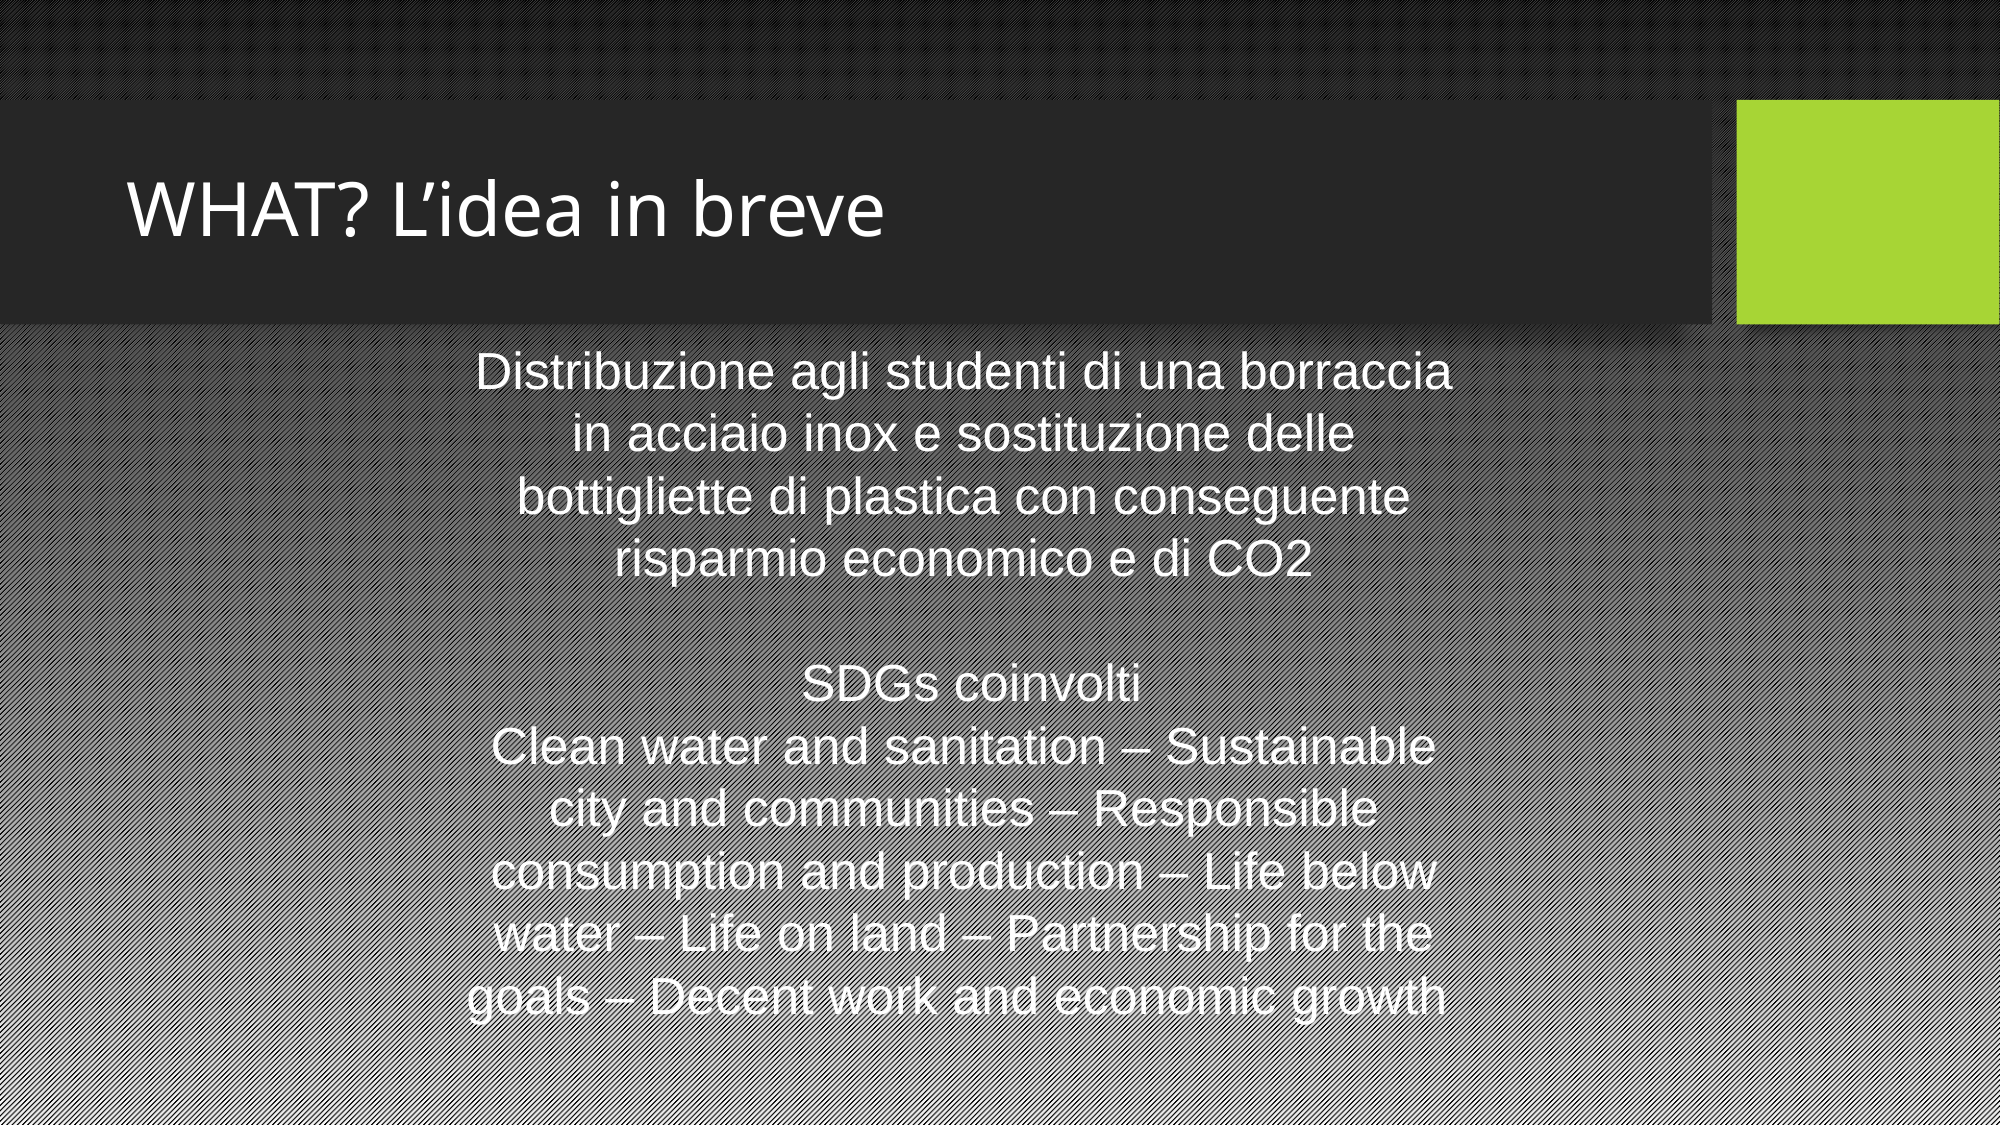

# WHAT? L’idea in breve
Distribuzione agli studenti di una borraccia in acciaio inox e sostituzione delle bottigliette di plastica con conseguente risparmio economico e di CO2
 SDGs coinvolti
Clean water and sanitation – Sustainable city and communities – Responsible consumption and production – Life below water – Life on land – Partnership for the goals – Decent work and economic growth